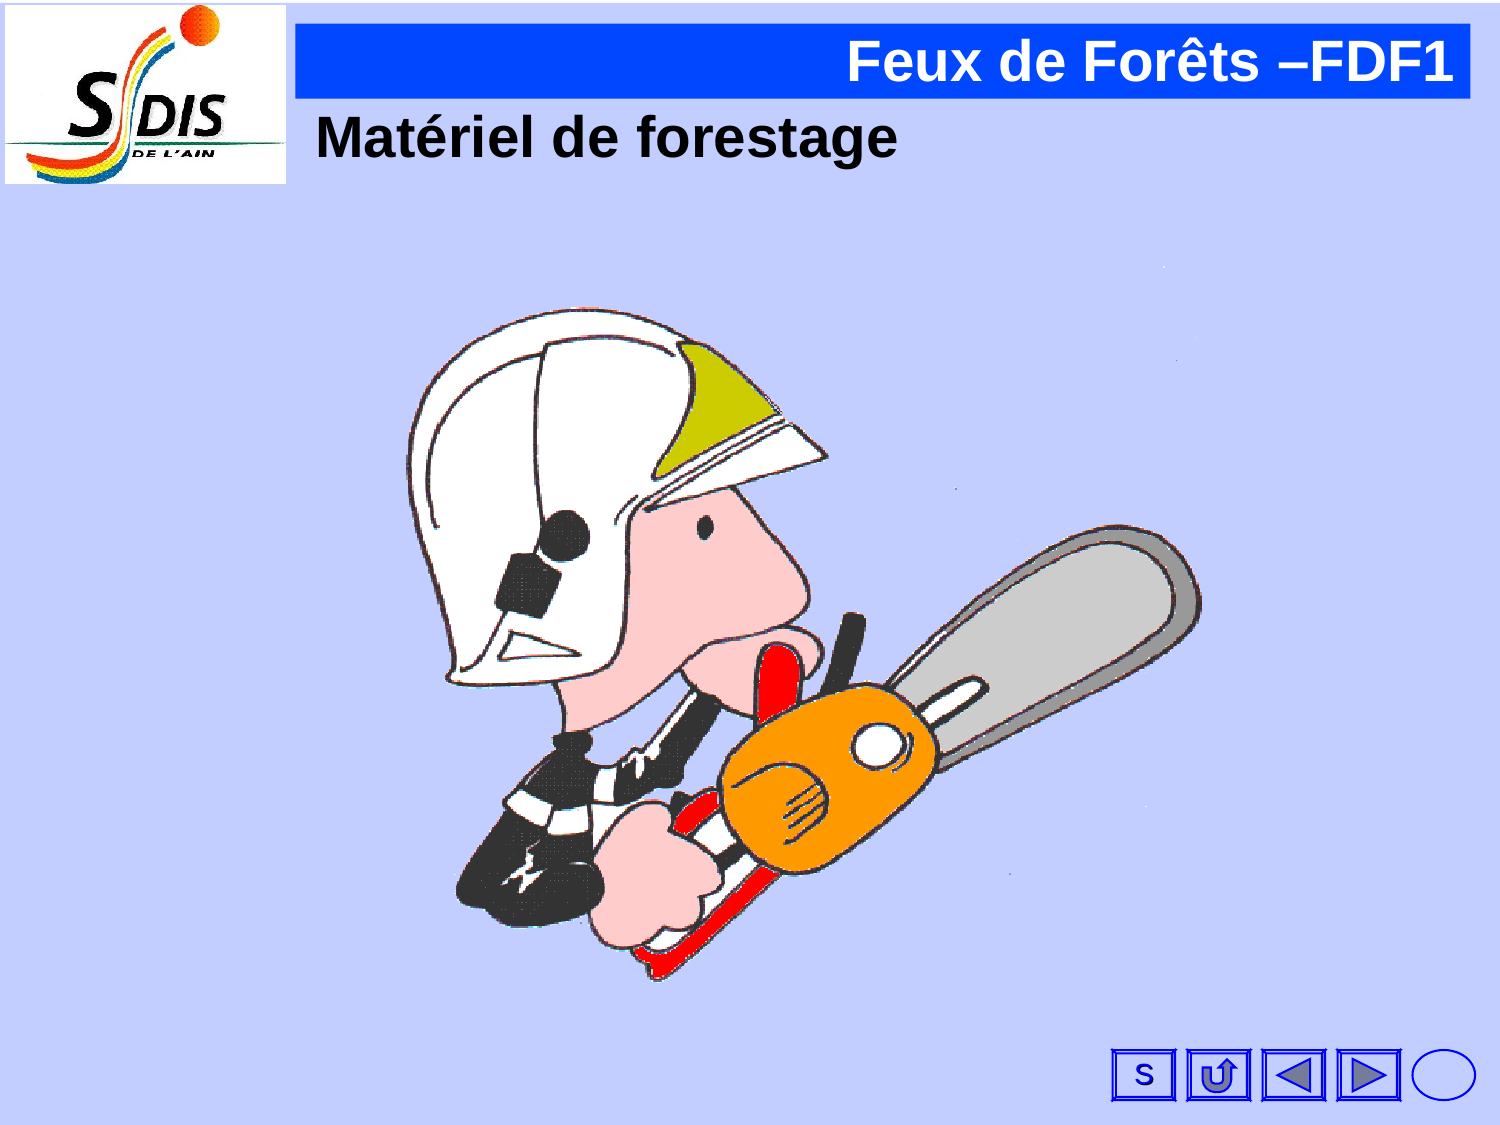

Feux de Forêts –FDF1
Matériel de forestage
S